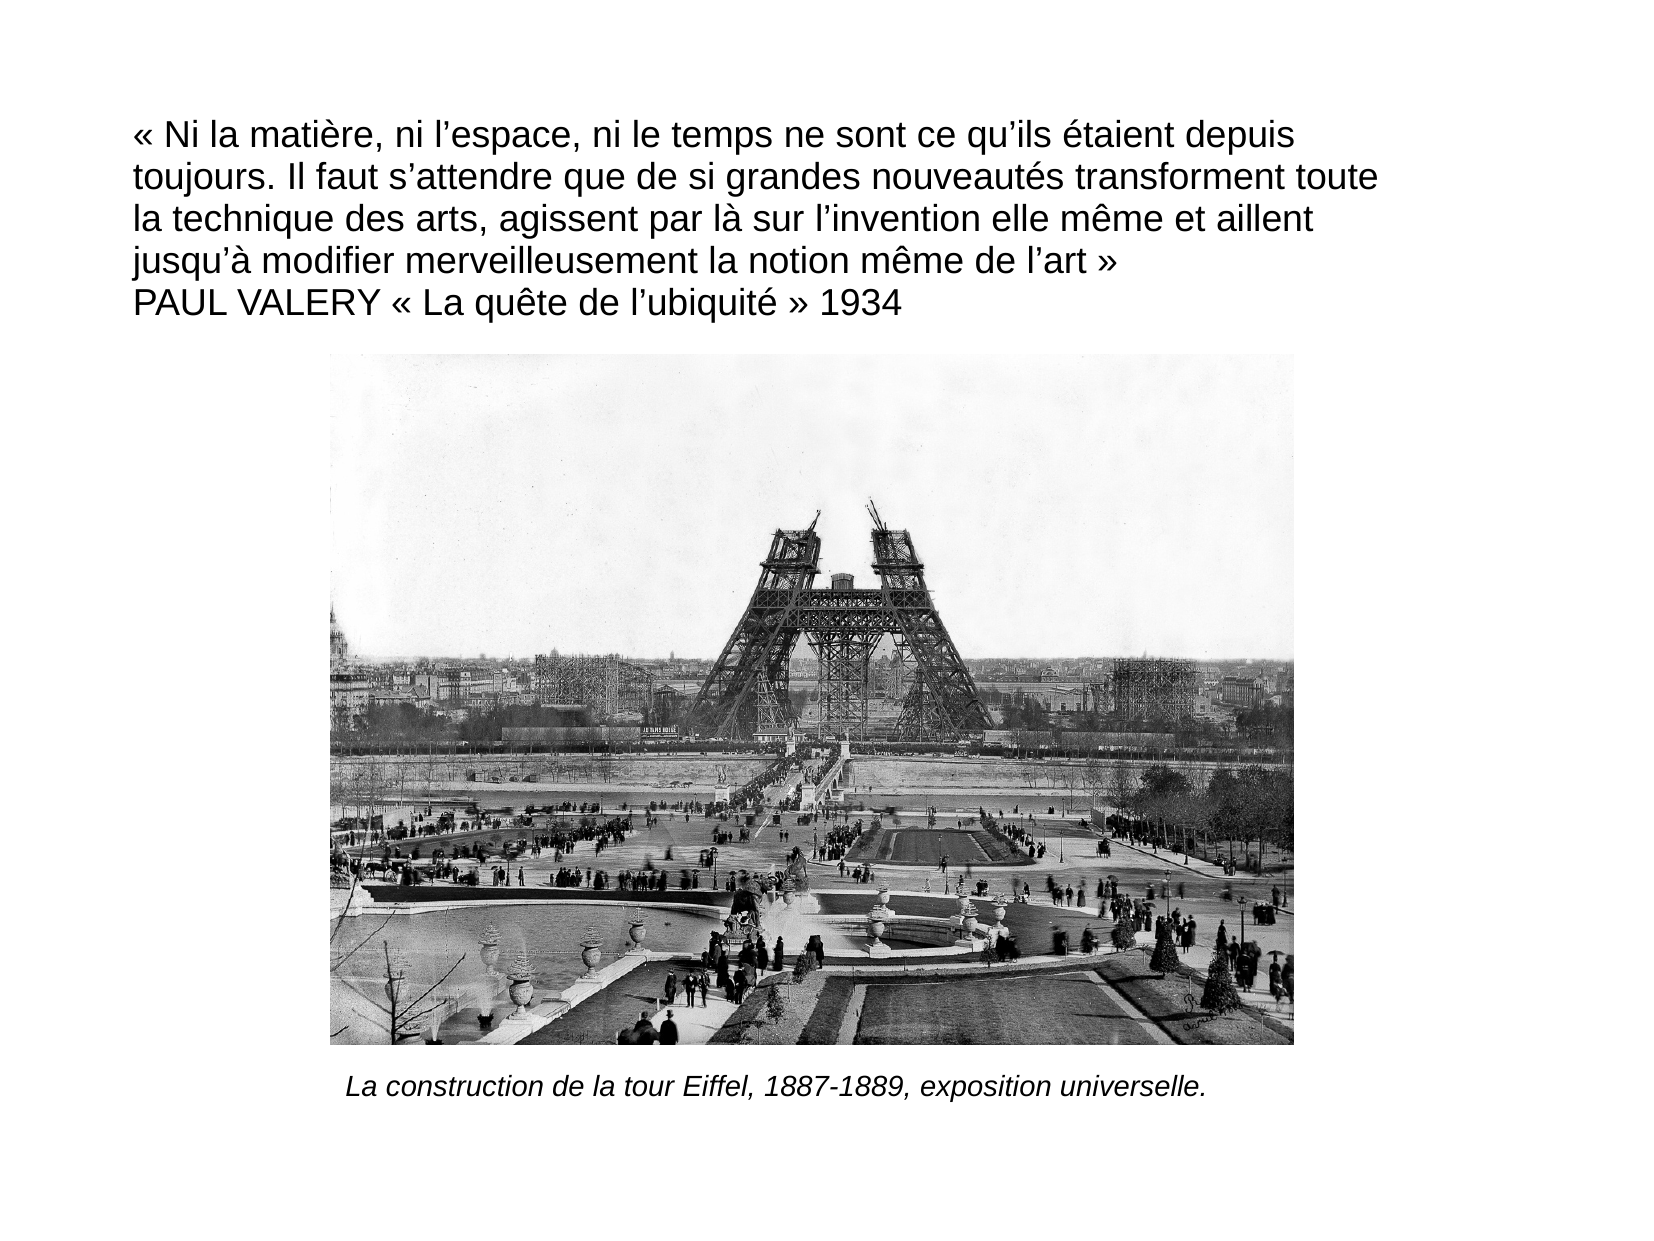

« Ni la matière, ni l’espace, ni le temps ne sont ce qu’ils étaient depuis toujours. Il faut s’attendre que de si grandes nouveautés transforment toute la technique des arts, agissent par là sur l’invention elle même et aillent jusqu’à modifier merveilleusement la notion même de l’art »
PAUL VALERY « La quête de l’ubiquité » 1934
La construction de la tour Eiffel, 1887-1889, exposition universelle.